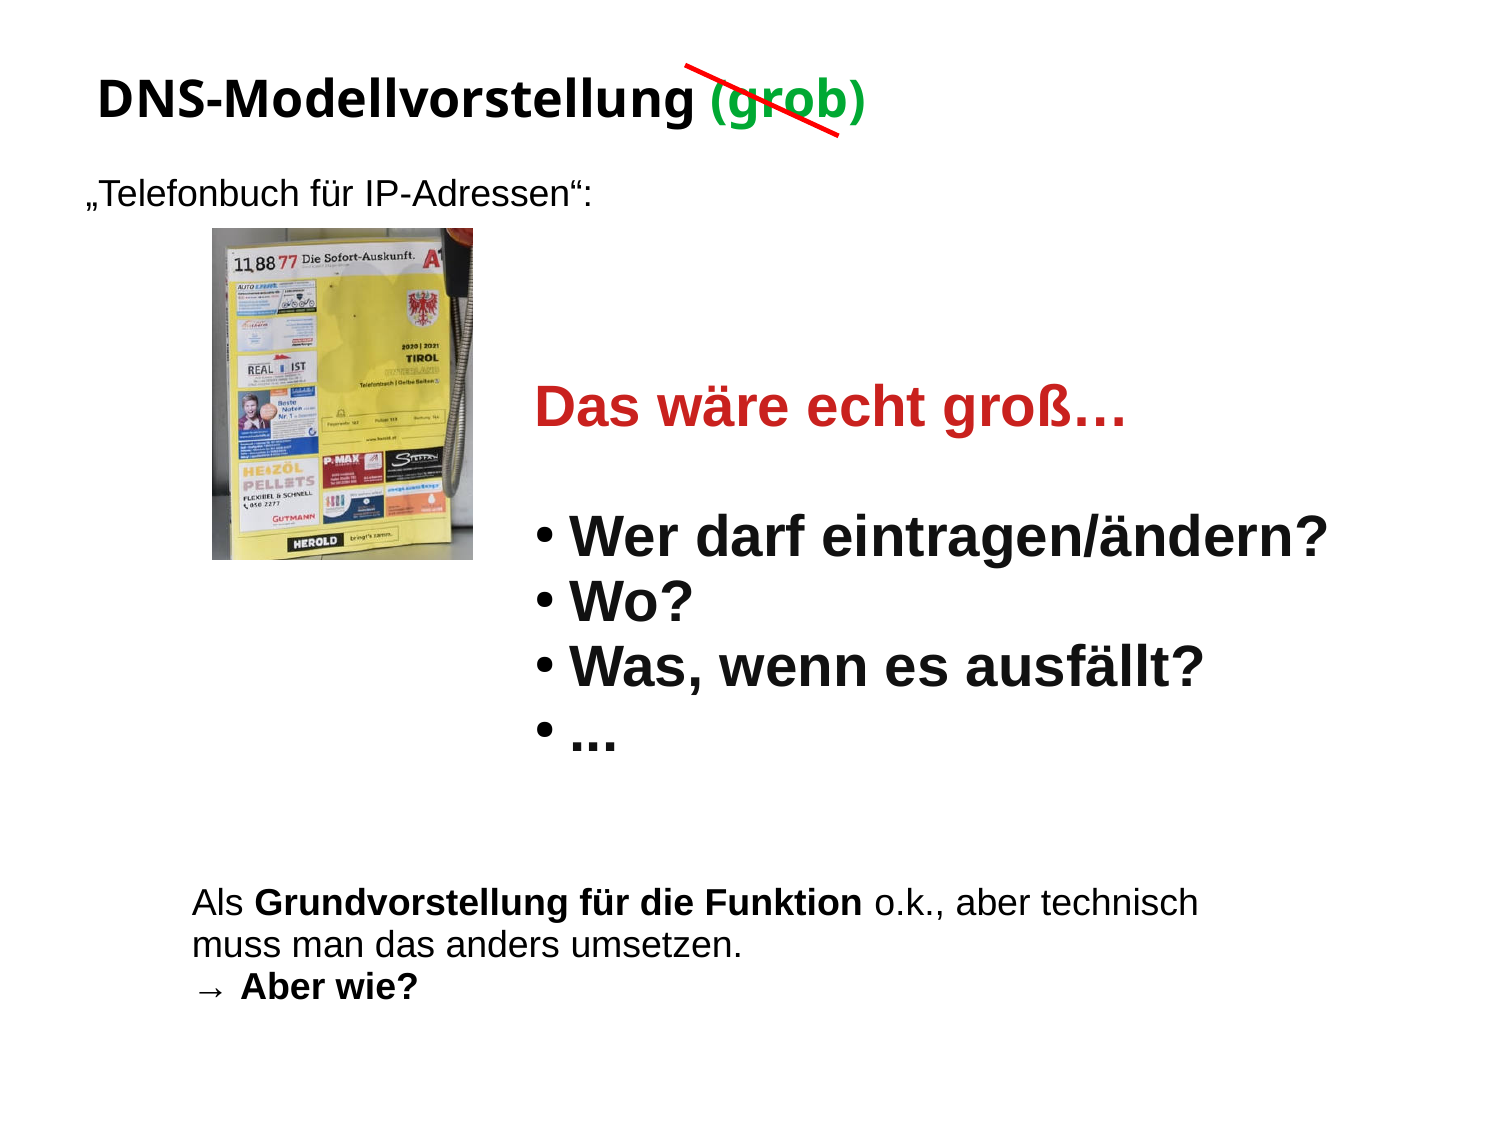

DNS-Modellvorstellung (grob)
„Telefonbuch für IP-Adressen“:
Das wäre echt groß…
Wer darf eintragen/ändern?
Wo?
Was, wenn es ausfällt?
...
Als Grundvorstellung für die Funktion o.k., aber technisch muss man das anders umsetzen.
→ Aber wie?